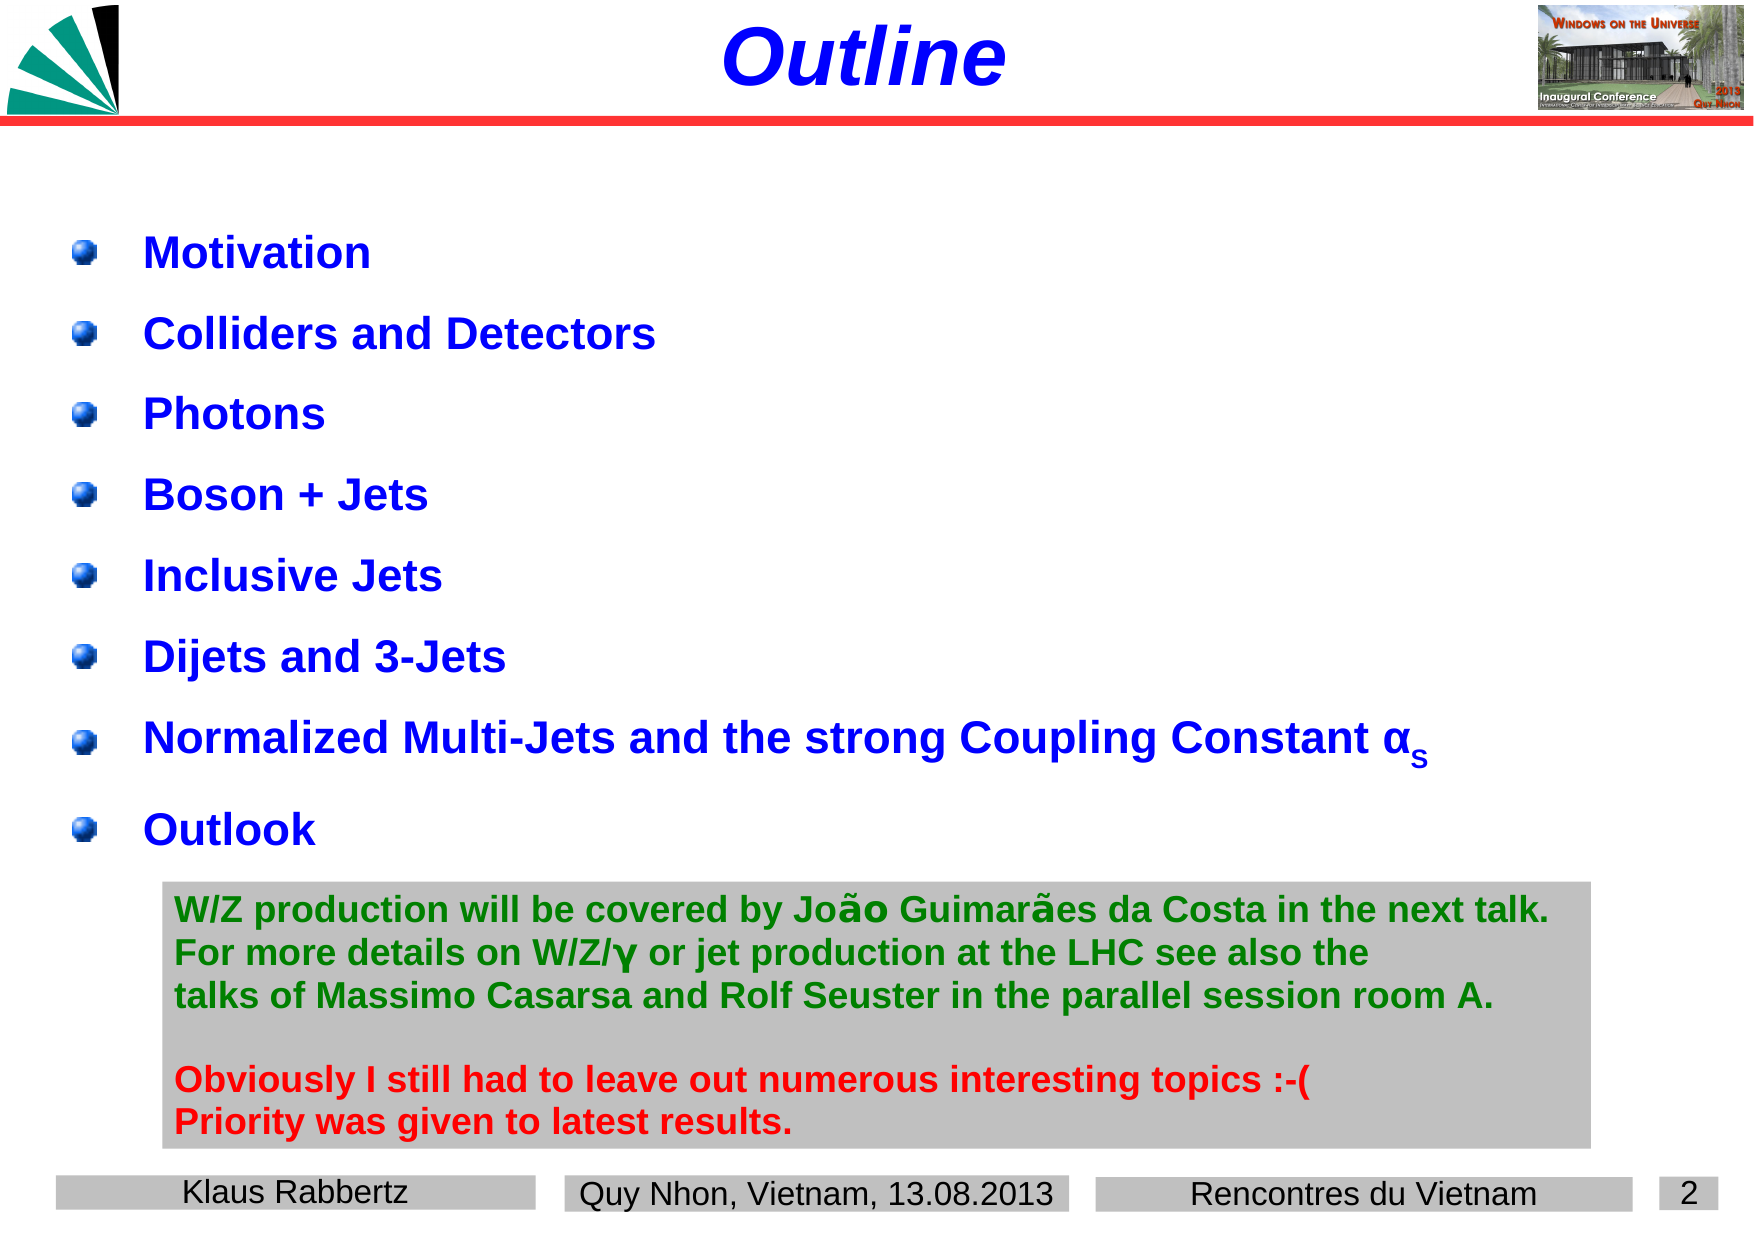

# Outline
Motivation
Colliders and Detectors
Photons
Boson + Jets
Inclusive Jets
Dijets and 3-Jets
Normalized Multi-Jets and the strong Coupling Constant αS
Outlook
W/Z production will be covered by João Guimarães da Costa in the next talk.
For more details on W/Z/γ or jet production at the LHC see also the
talks of Massimo Casarsa and Rolf Seuster in the parallel session room A.
Obviously I still had to leave out numerous interesting topics :-(
Priority was given to latest results.